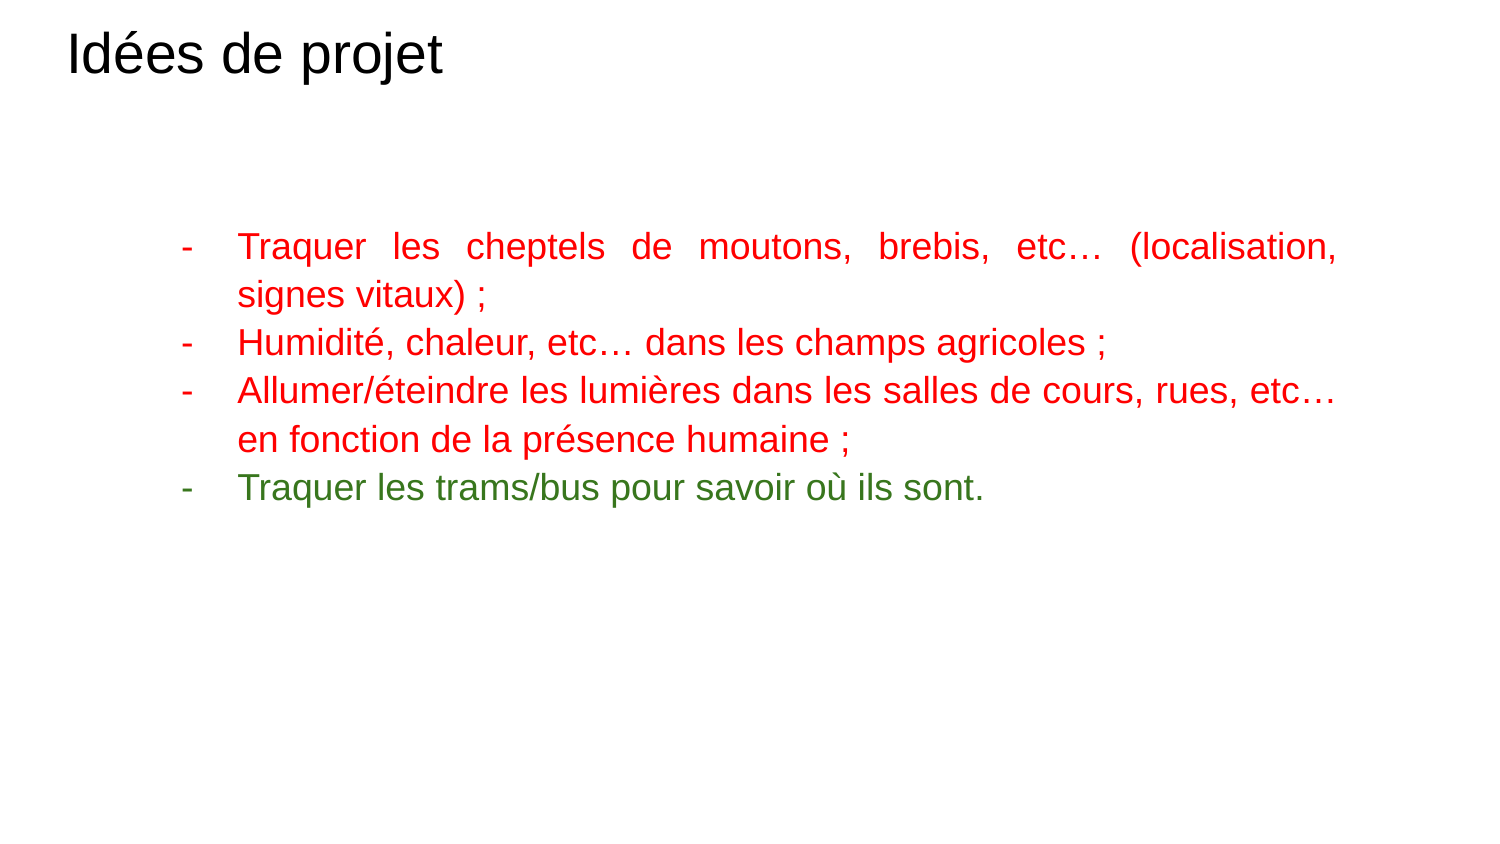

# Idées de projet
Traquer les cheptels de moutons, brebis, etc… (localisation, signes vitaux) ;
Humidité, chaleur, etc… dans les champs agricoles ;
Allumer/éteindre les lumières dans les salles de cours, rues, etc… en fonction de la présence humaine ;
Traquer les trams/bus pour savoir où ils sont.